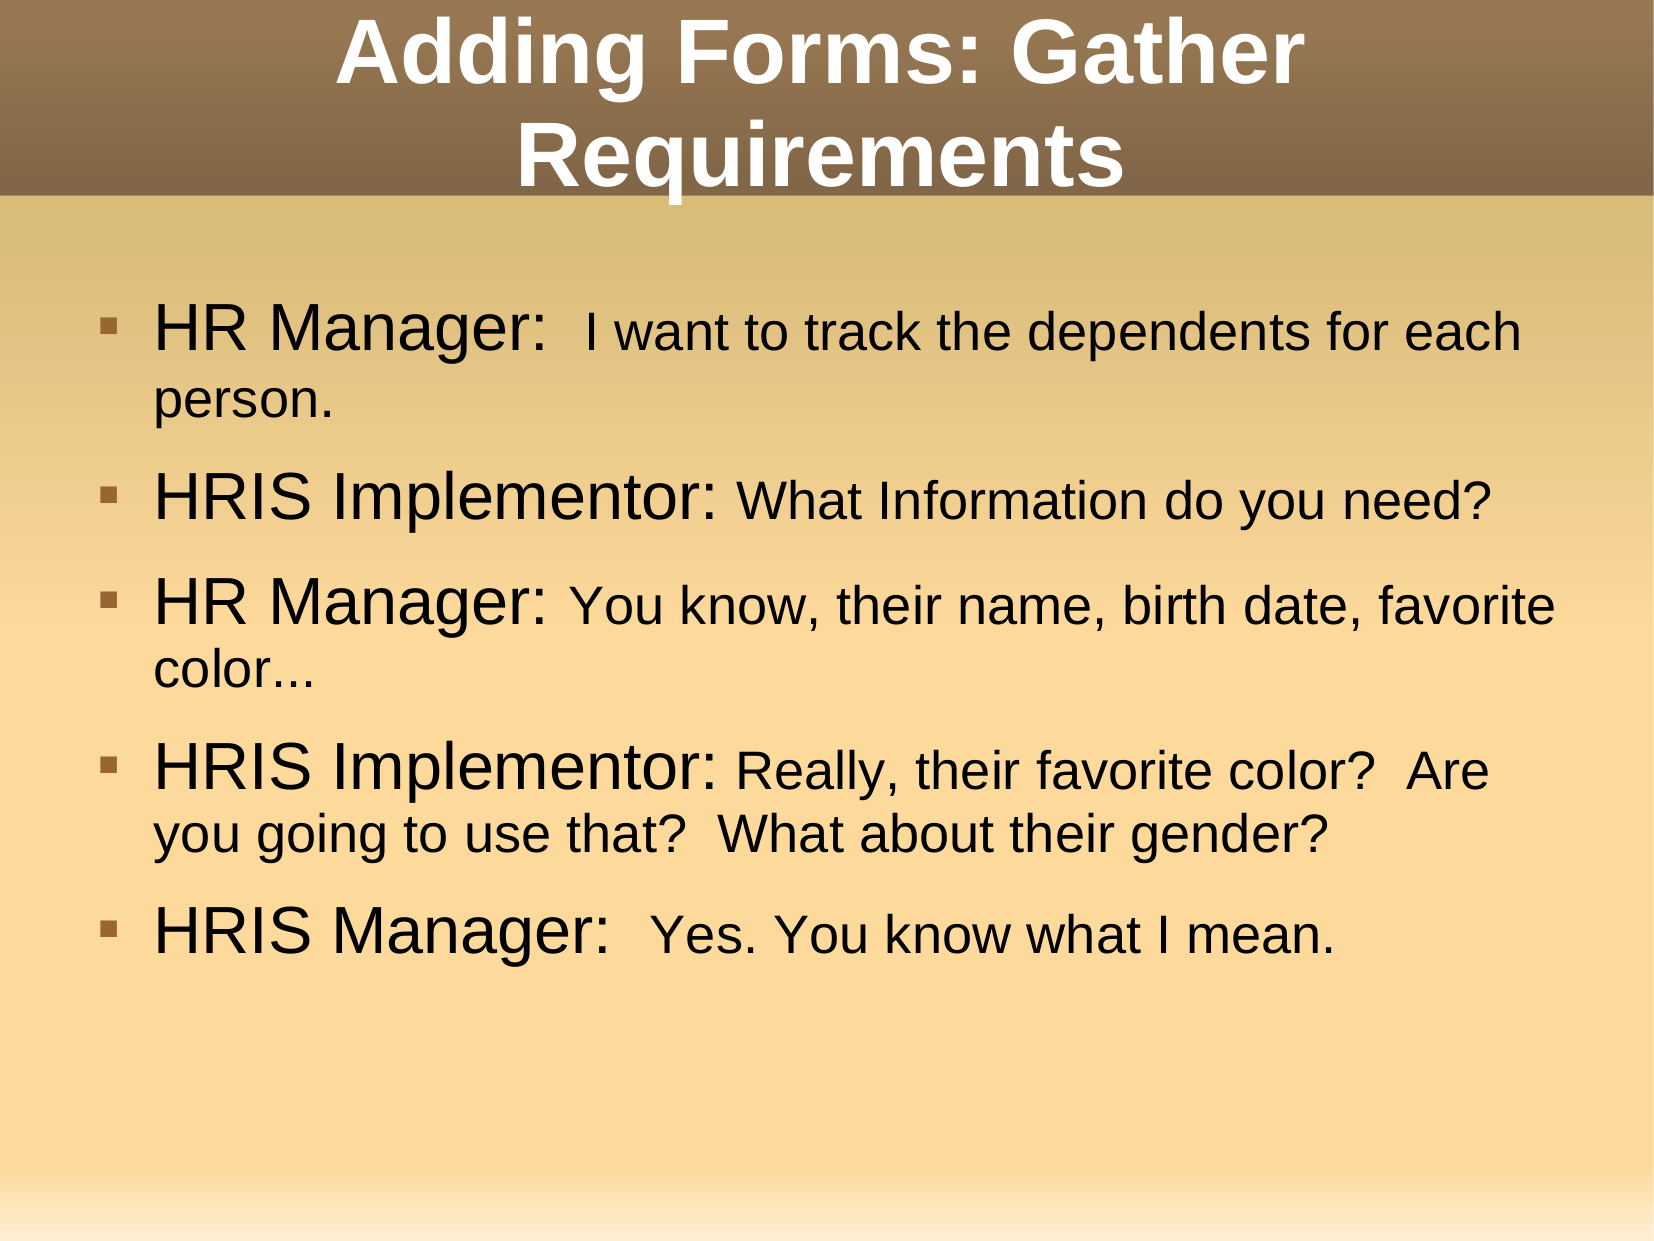

# Adding Forms: Gather Requirements
HR Manager: I want to track the dependents for each person.
HRIS Implementor: What Information do you need?
HR Manager: You know, their name, birth date, favorite color...
HRIS Implementor: Really, their favorite color? Are you going to use that? What about their gender?
HRIS Manager: Yes. You know what I mean.